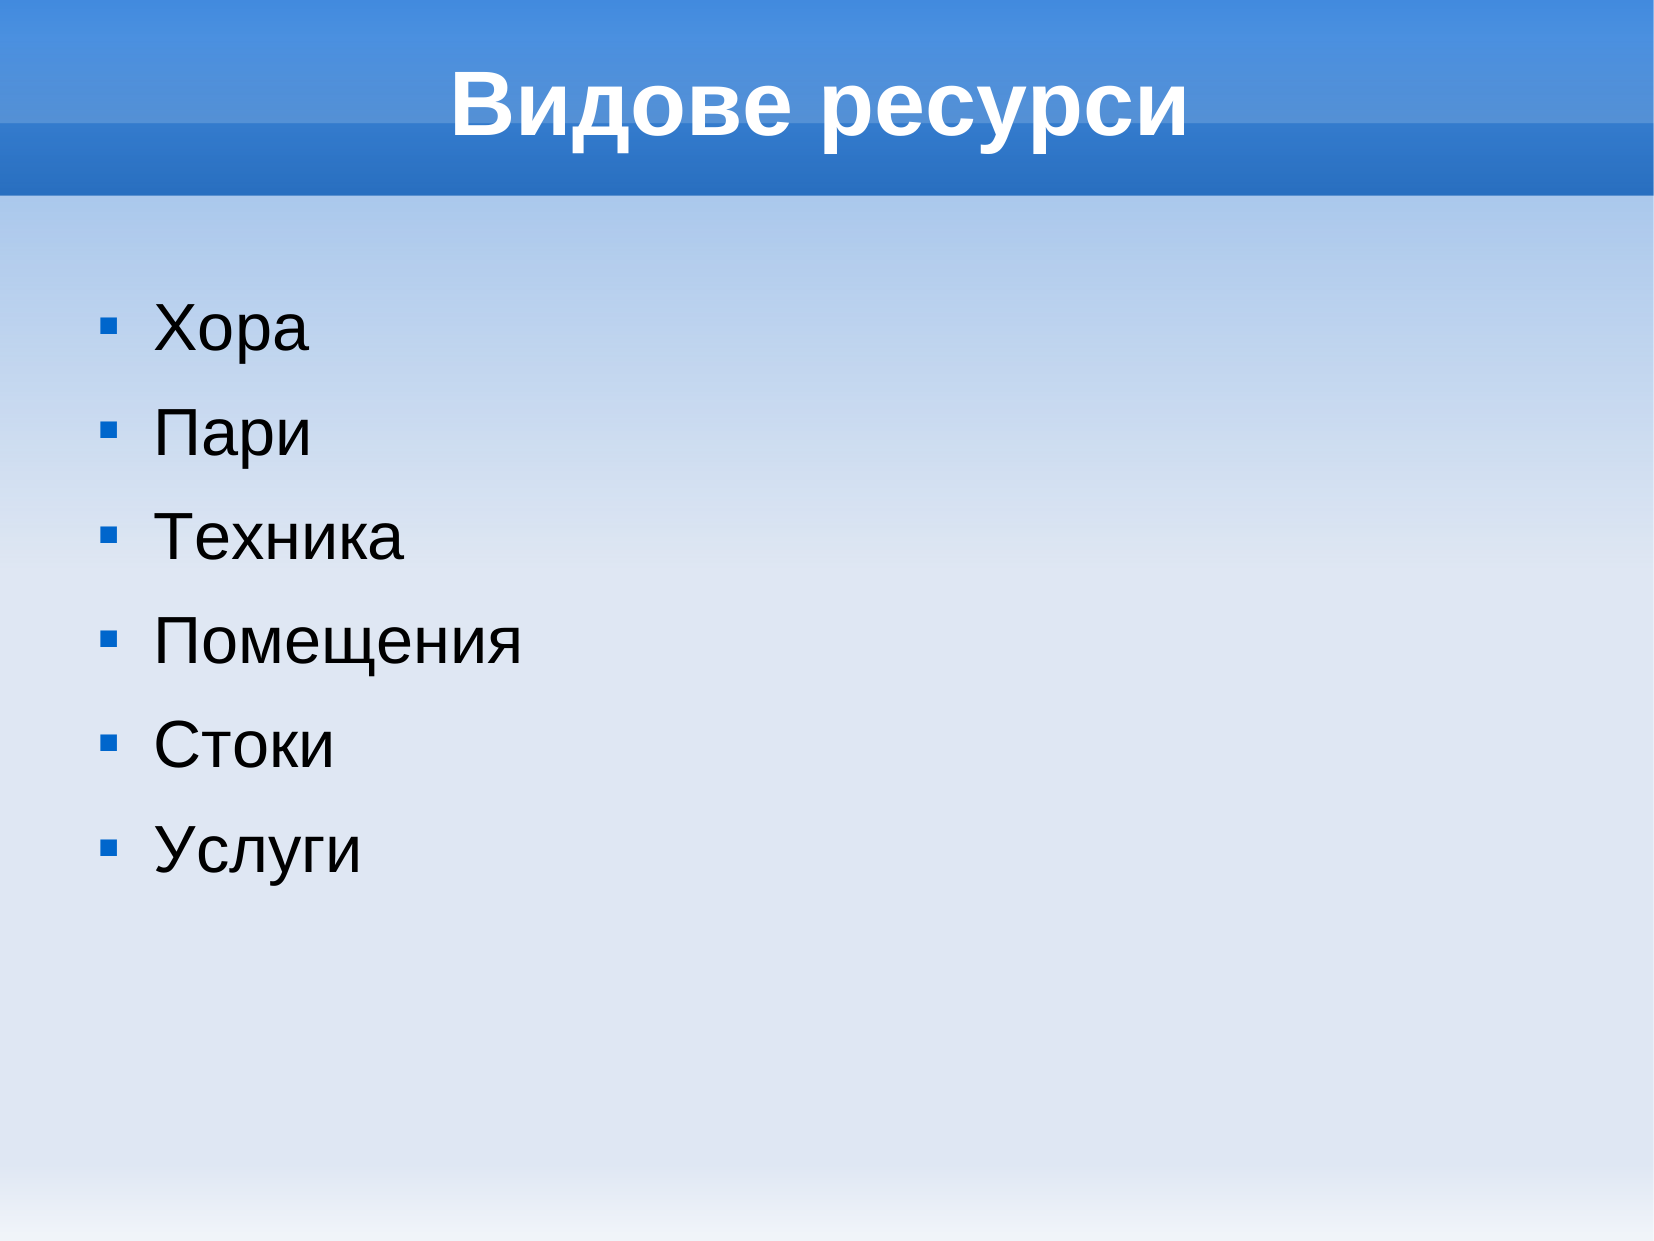

# Видове ресурси
Хора
Пари
Техника
Помещения
Стоки
Услуги